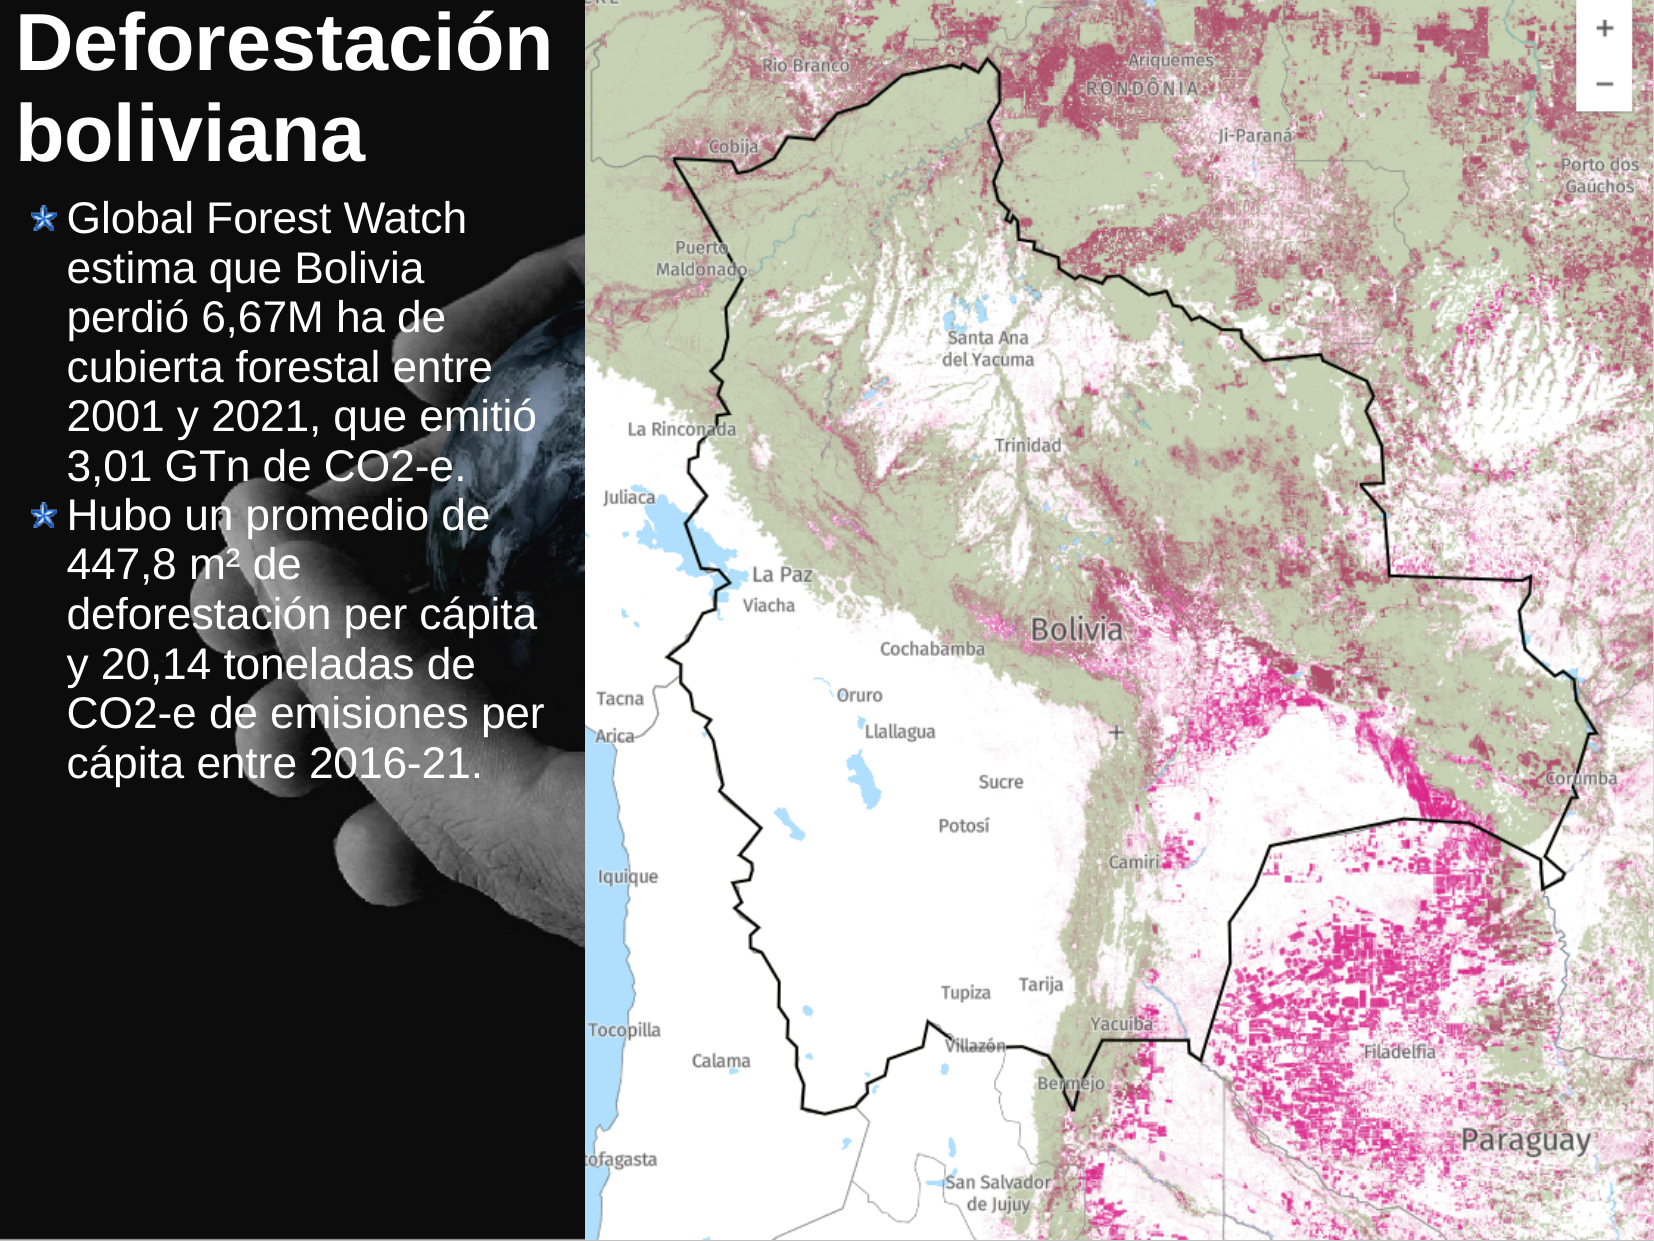

# Deforestación boliviana
Global Forest Watch estima que Bolivia perdió 6,67M ha de cubierta forestal entre 2001 y 2021, que emitió 3,01 GTn de CO2-e.
Hubo un promedio de 447,8 m² de deforestación per cápita y 20,14 toneladas de CO2-e de emisiones per cápita entre 2016-21.